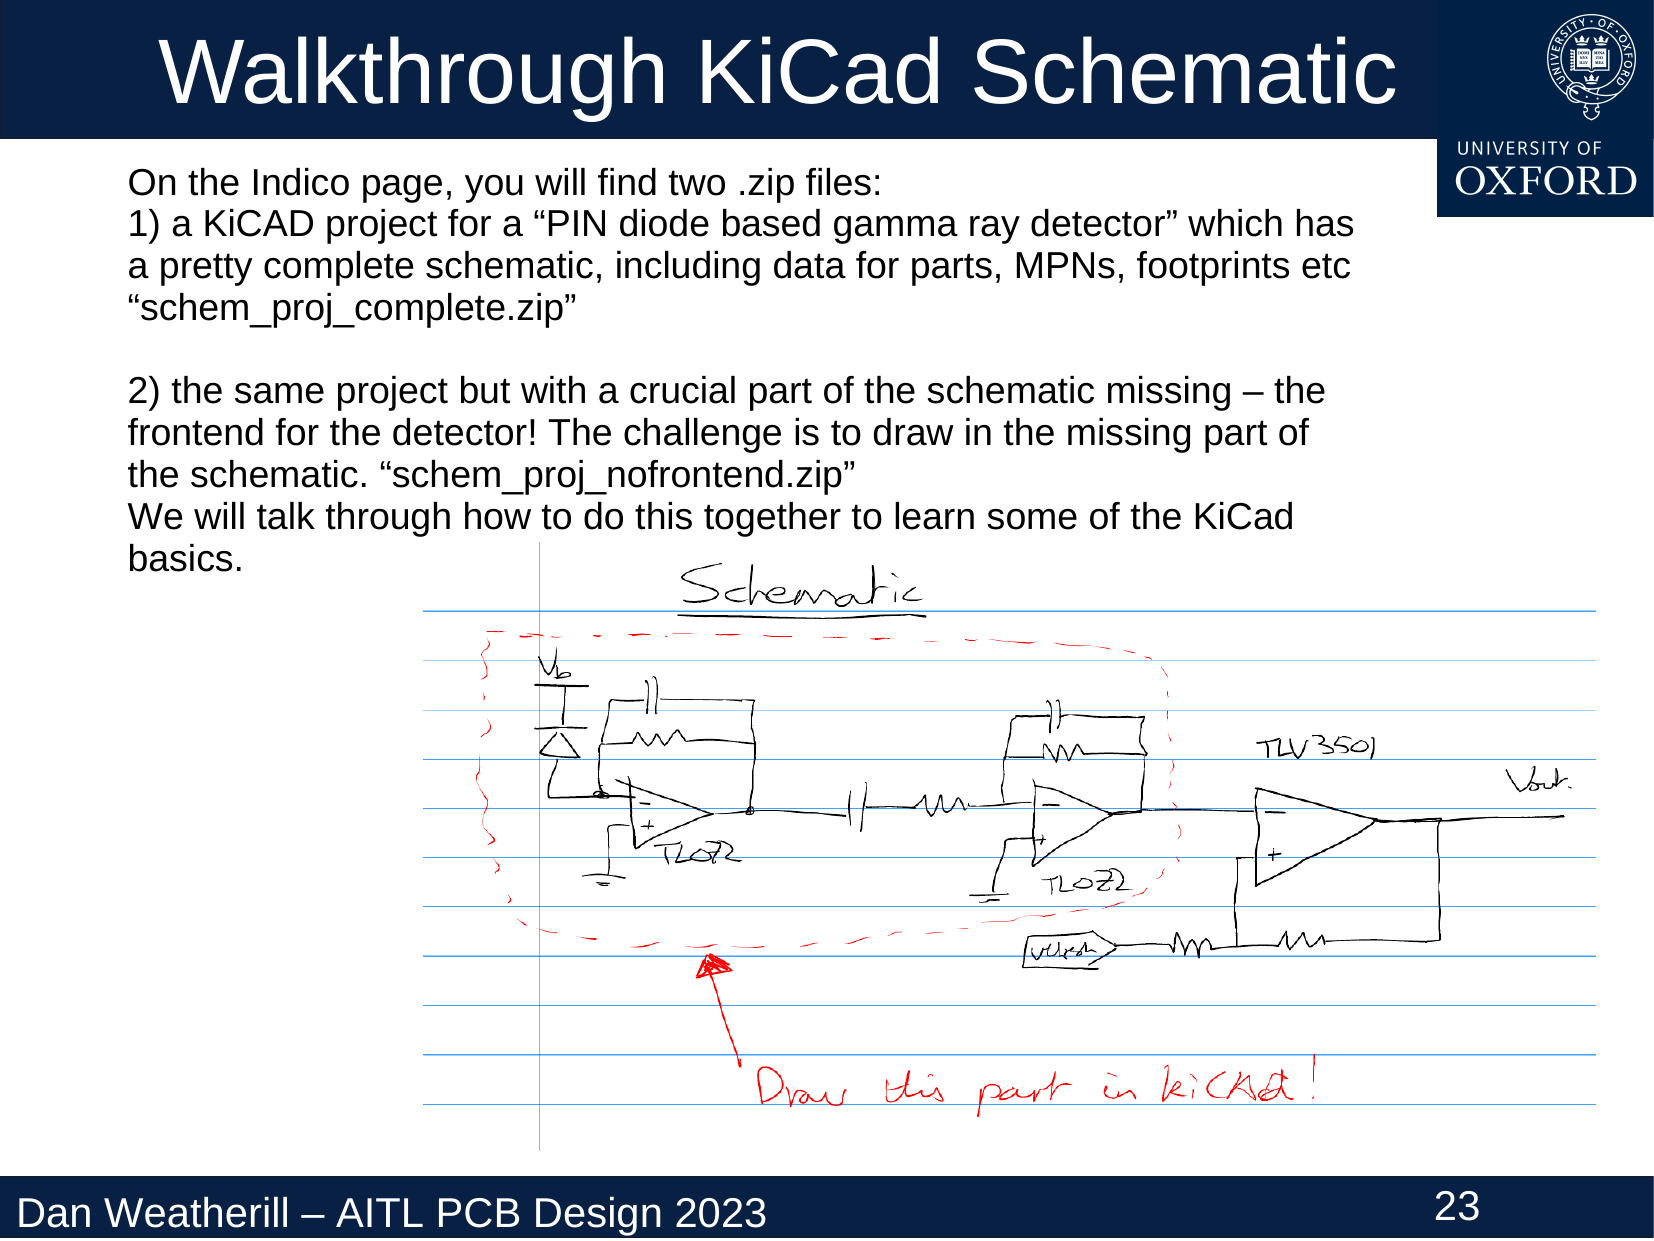

# Walkthrough KiCad Schematic
On the Indico page, you will find two .zip files:
1) a KiCAD project for a “PIN diode based gamma ray detector” which has a pretty complete schematic, including data for parts, MPNs, footprints etc “schem_proj_complete.zip”
2) the same project but with a crucial part of the schematic missing – the frontend for the detector! The challenge is to draw in the missing part of the schematic. “schem_proj_nofrontend.zip”
We will talk through how to do this together to learn some of the KiCad basics.